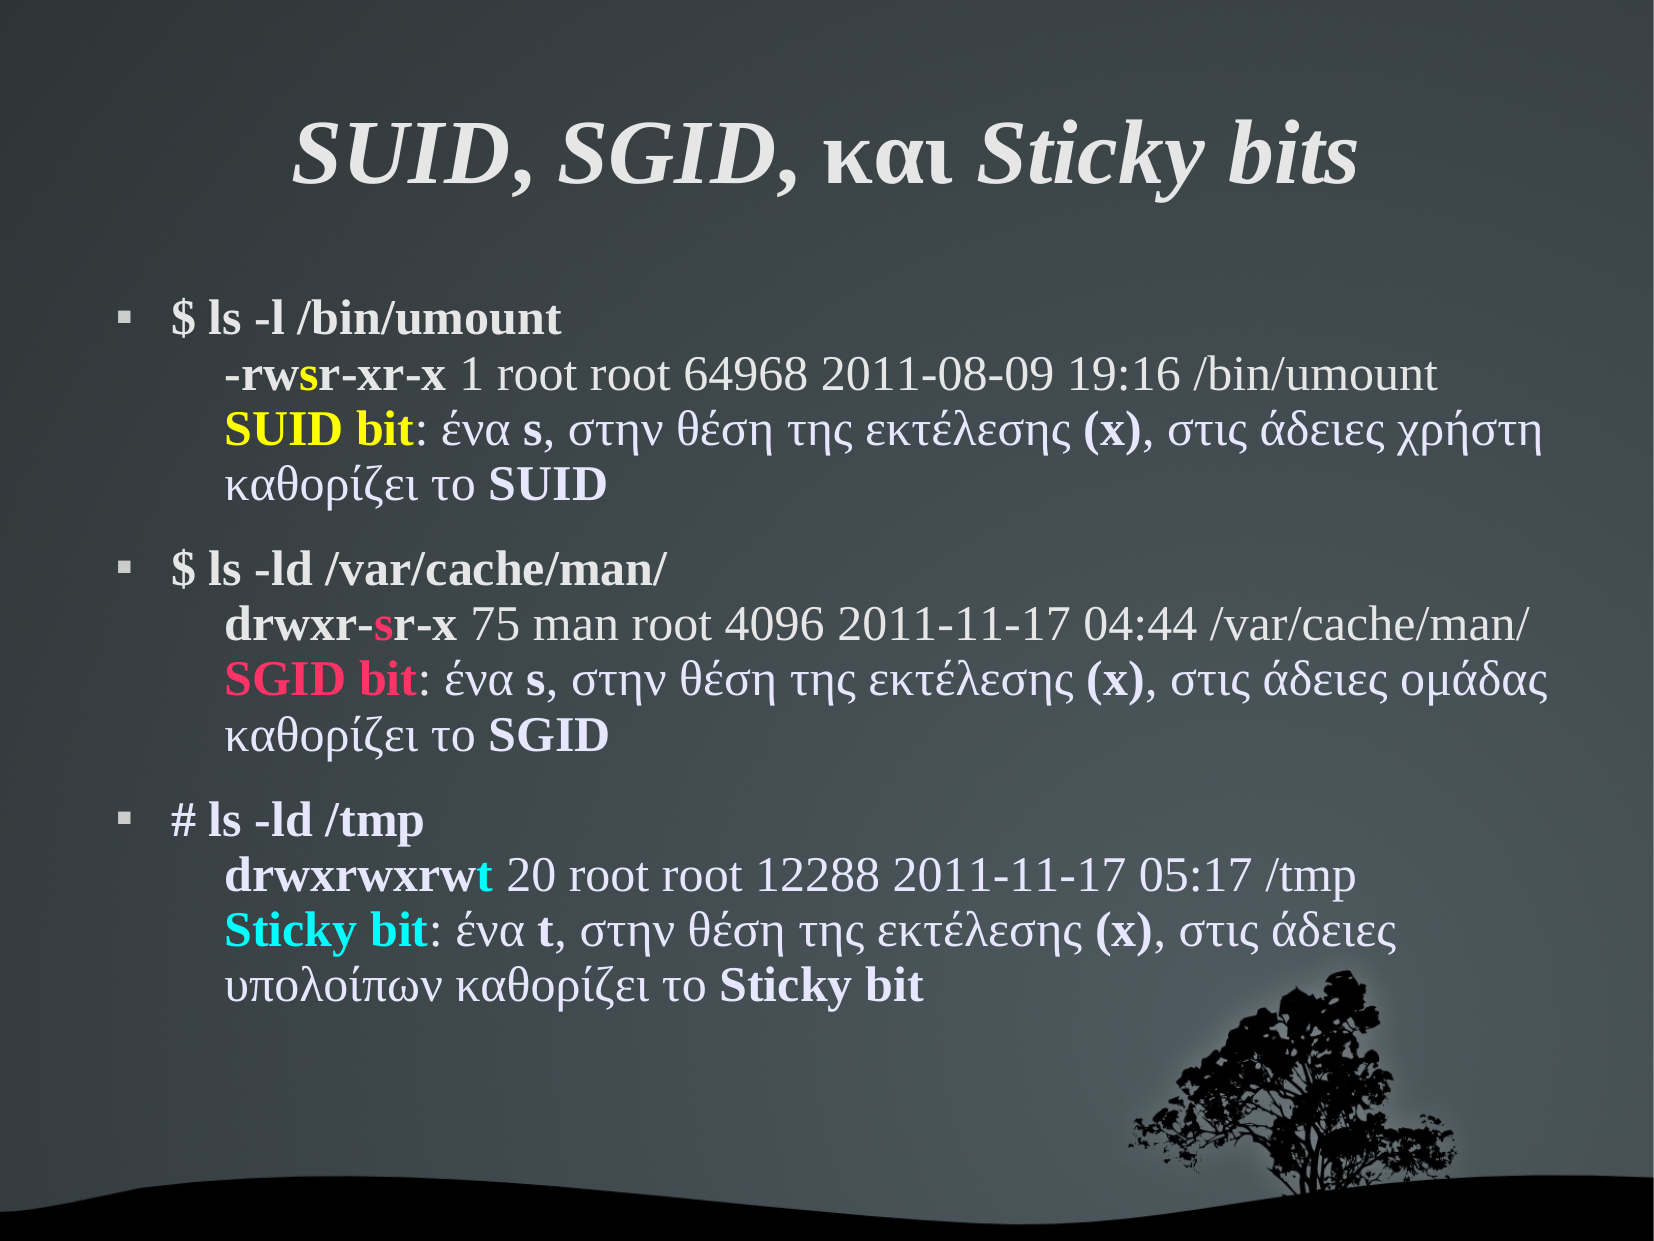

# SUID, SGID, και Sticky bits
$ ls -l /bin/umount
-rwsr-xr-x 1 root root 64968 2011-08-09 19:16 /bin/umount
SUID bit: ένα s, στην θέση της εκτέλεσης (x), στις άδειες χρήστη καθορίζει το SUID
$ ls -ld /var/cache/man/
drwxr-sr-x 75 man root 4096 2011-11-17 04:44 /var/cache/man/
SGID bit: ένα s, στην θέση της εκτέλεσης (x), στις άδειες ομάδας καθορίζει το SGID
# ls -ld /tmp drwxrwxrwt 20 root root 12288 2011-11-17 05:17 /tmp Sticky bit: ένα t, στην θέση της εκτέλεσης (x), στις άδειες υπολοίπων καθορίζει το Sticky bit